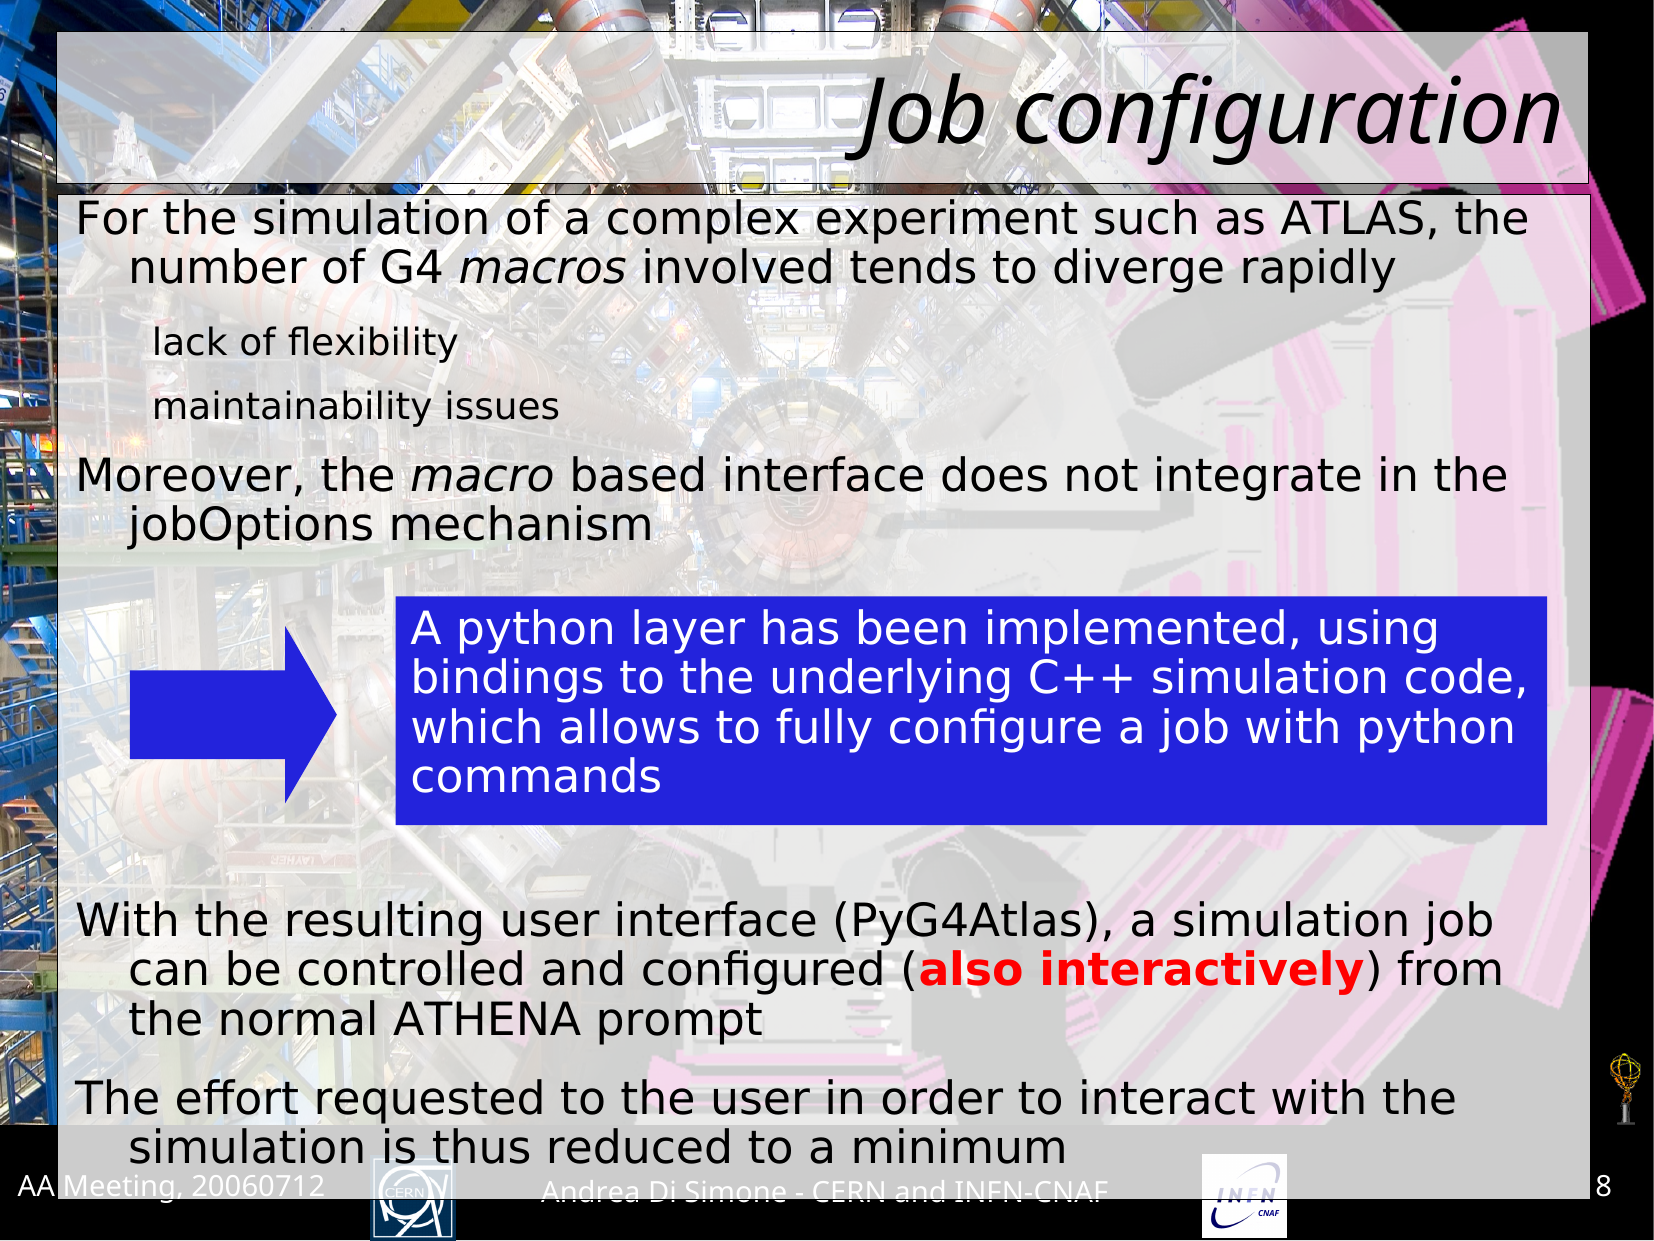

# Job configuration
For the simulation of a complex experiment such as ATLAS, the number of G4 macros involved tends to diverge rapidly
lack of flexibility
maintainability issues
Moreover, the macro based interface does not integrate in the jobOptions mechanism
With the resulting user interface (PyG4Atlas), a simulation job can be controlled and configured (also interactively) from the normal ATHENA prompt
The effort requested to the user in order to interact with the simulation is thus reduced to a minimum
A python layer has been implemented, using bindings to the underlying C++ simulation code, which allows to fully configure a job with python commands
AA Meeting, 20060712
8
Andrea Di Simone - CERN and INFN-CNAF